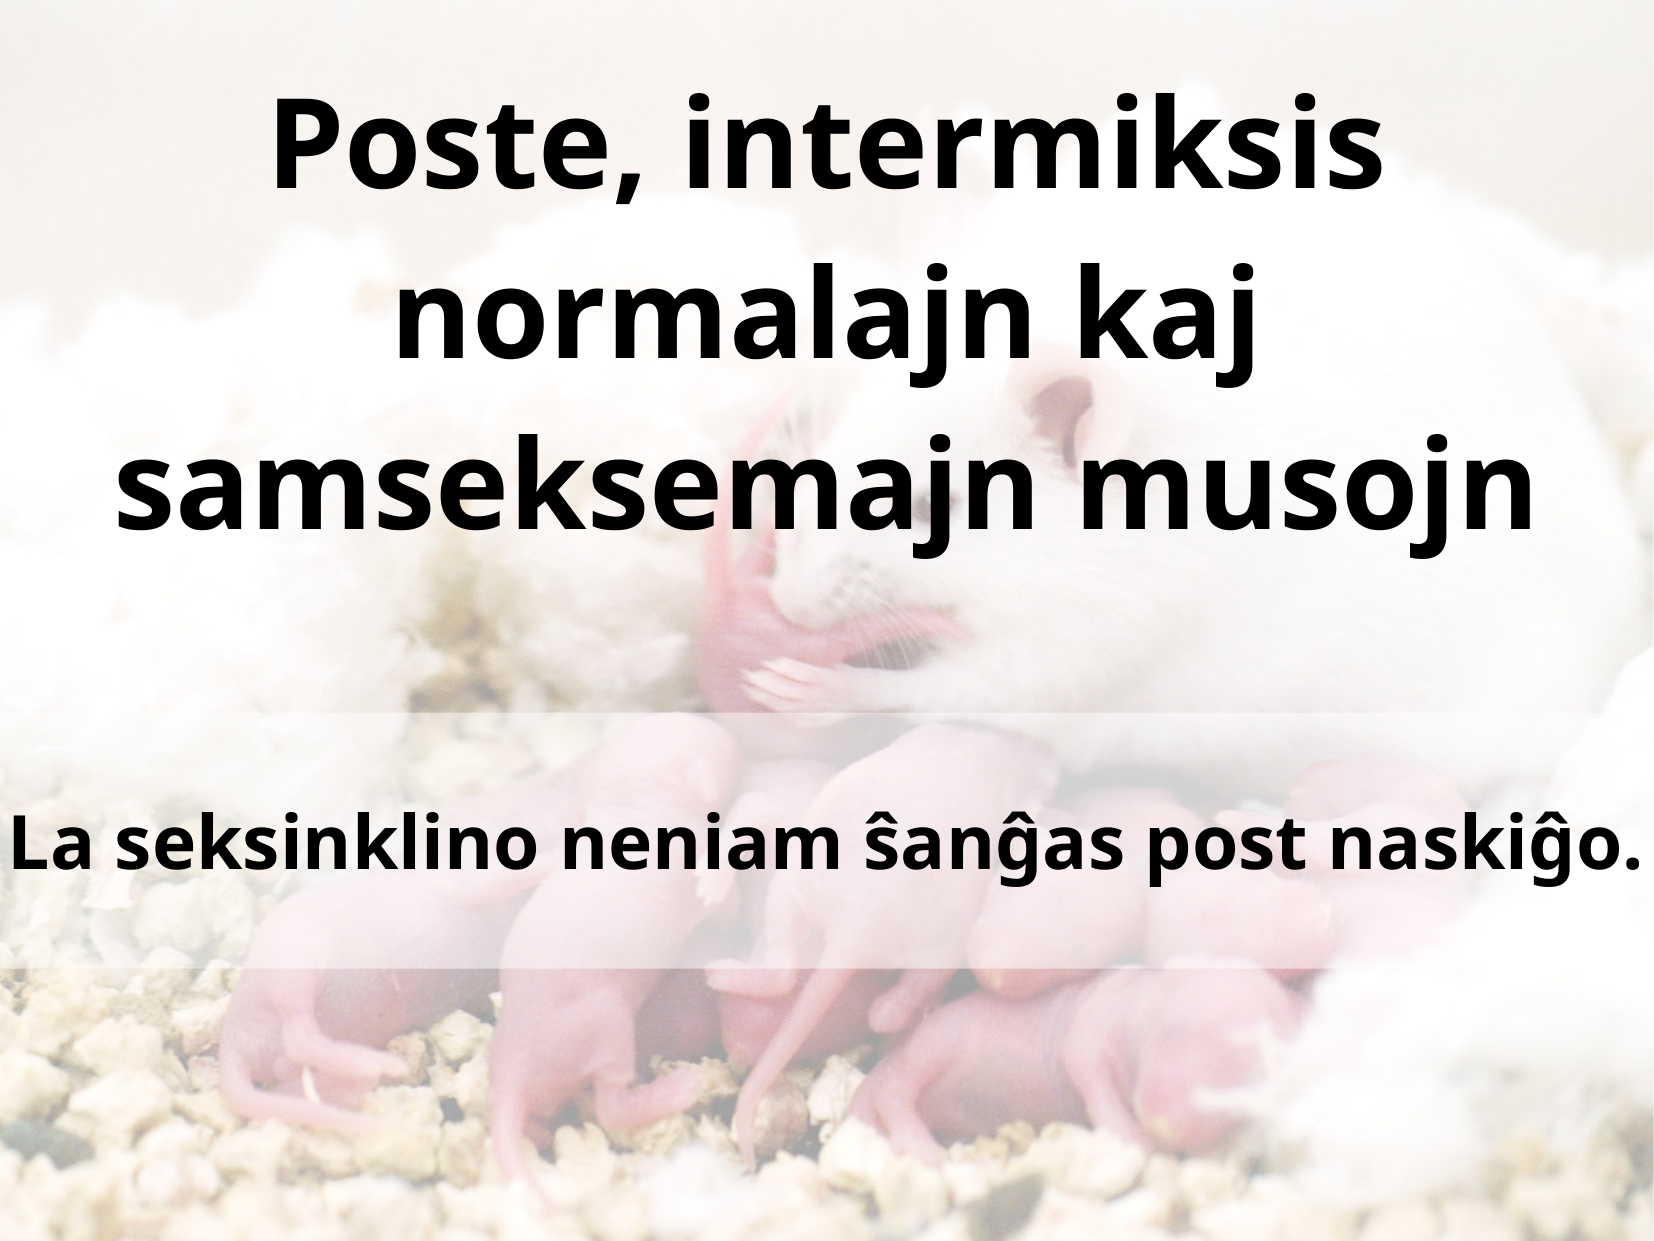

# Poste, intermiksis normalajn kaj samseksemajn musojn
La seksinklino neniam ŝanĝas post naskiĝo.